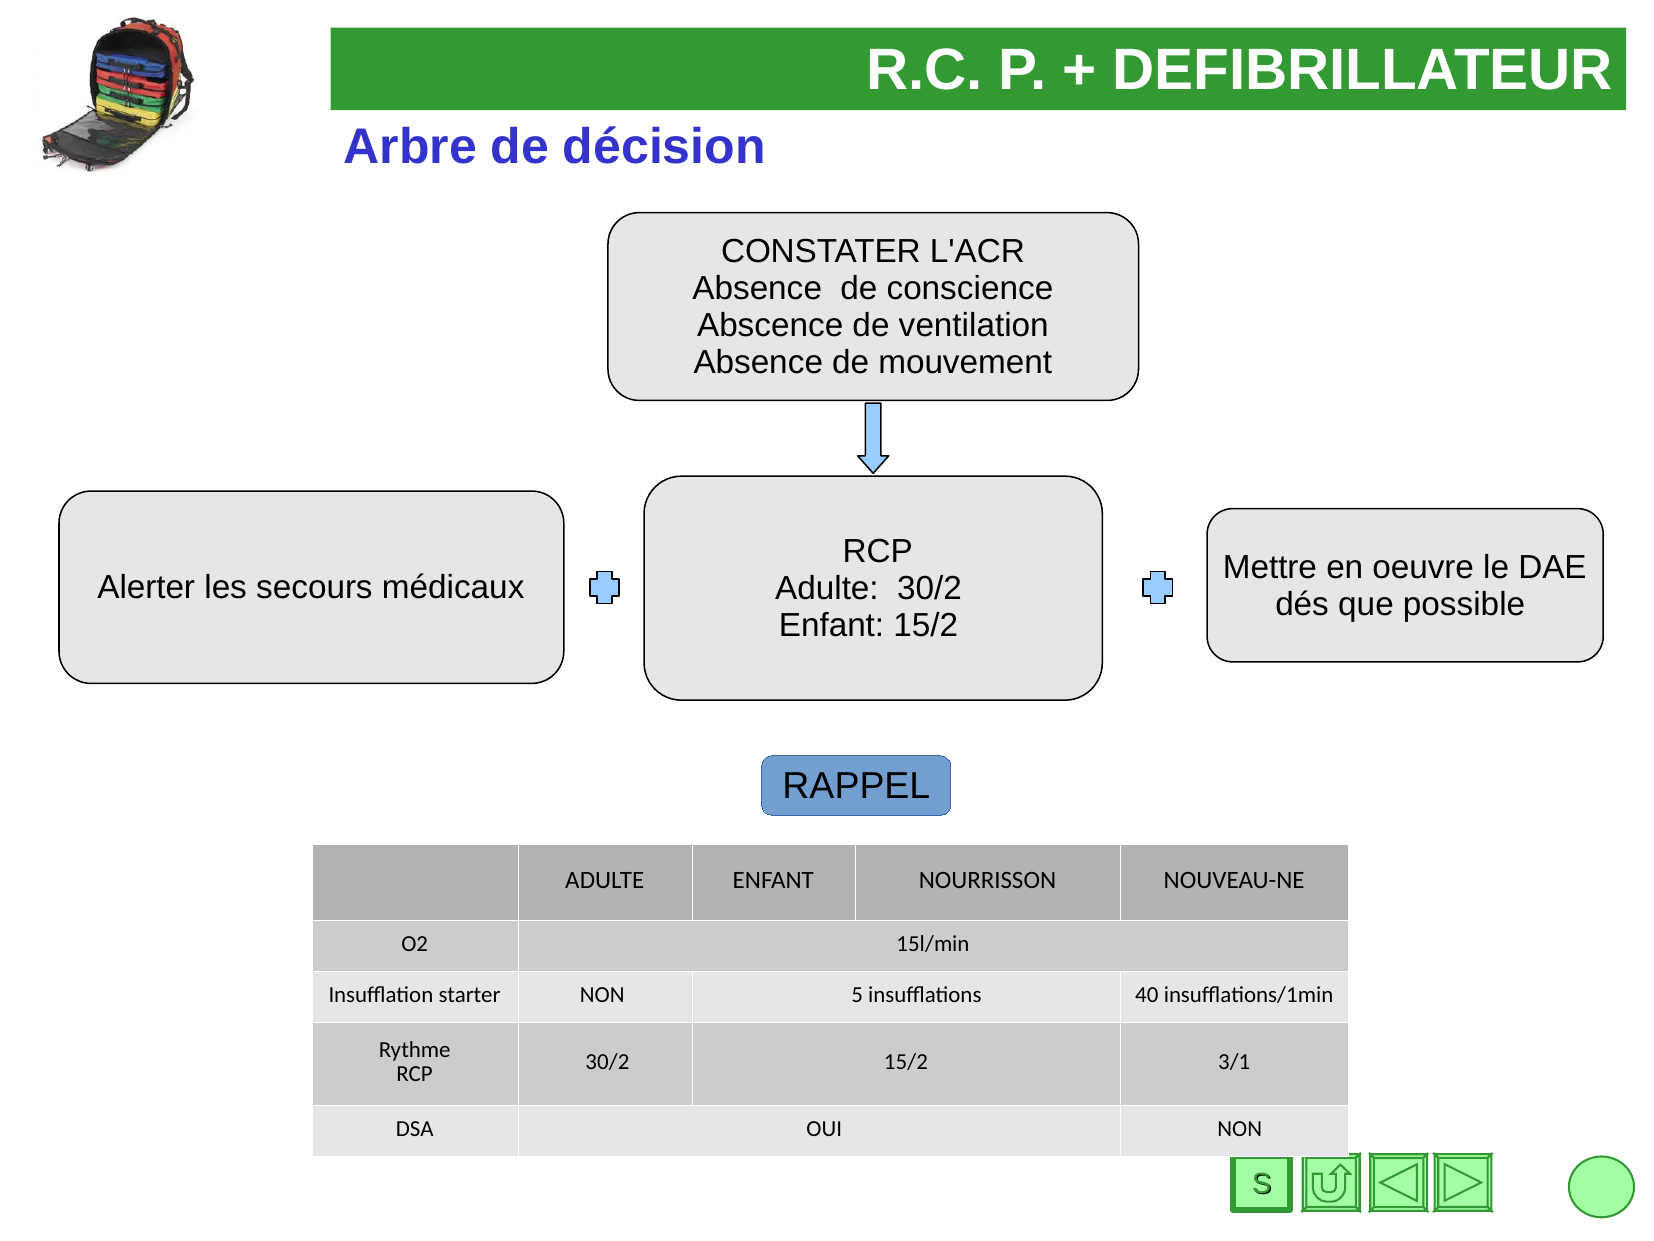

R.C. P. + DEFIBRILLATEUR
# Arbre de décision
CONSTATER L'ACR
Absence de conscience
Abscence de ventilation
Absence de mouvement
 RCP
Adulte: 30/2
Enfant: 15/2
Alerter les secours médicaux
Mettre en oeuvre le DAE
dés que possible
RAPPEL
| | ADULTE | ENFANT | NOURRISSON | NOUVEAU-NE |
| --- | --- | --- | --- | --- |
| O2 | 15l/min | | | |
| Insufflation starter | NON | 5 insufflations | | 40 insufflations/1min |
| Rythme RCP | 30/2 | 15/2 | | 3/1 |
| DSA | OUI | | | NON |